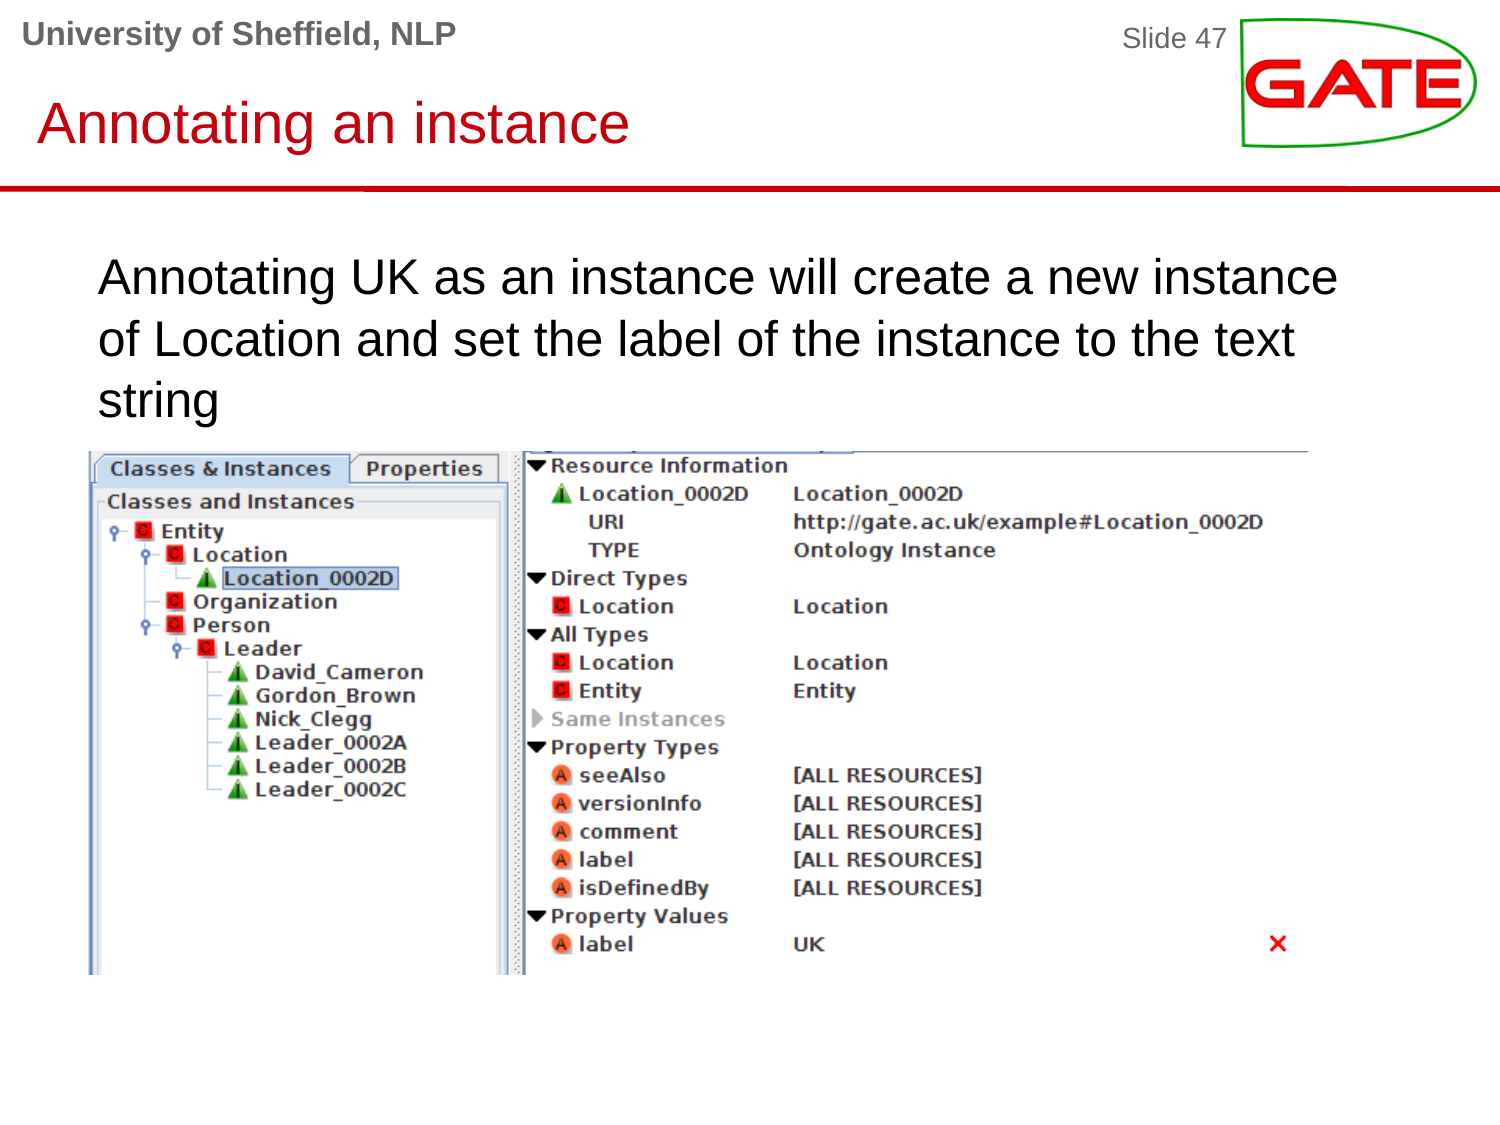

47
# Annotating an instance
Annotating UK as an instance will create a new instance of Location and set the label of the instance to the text string